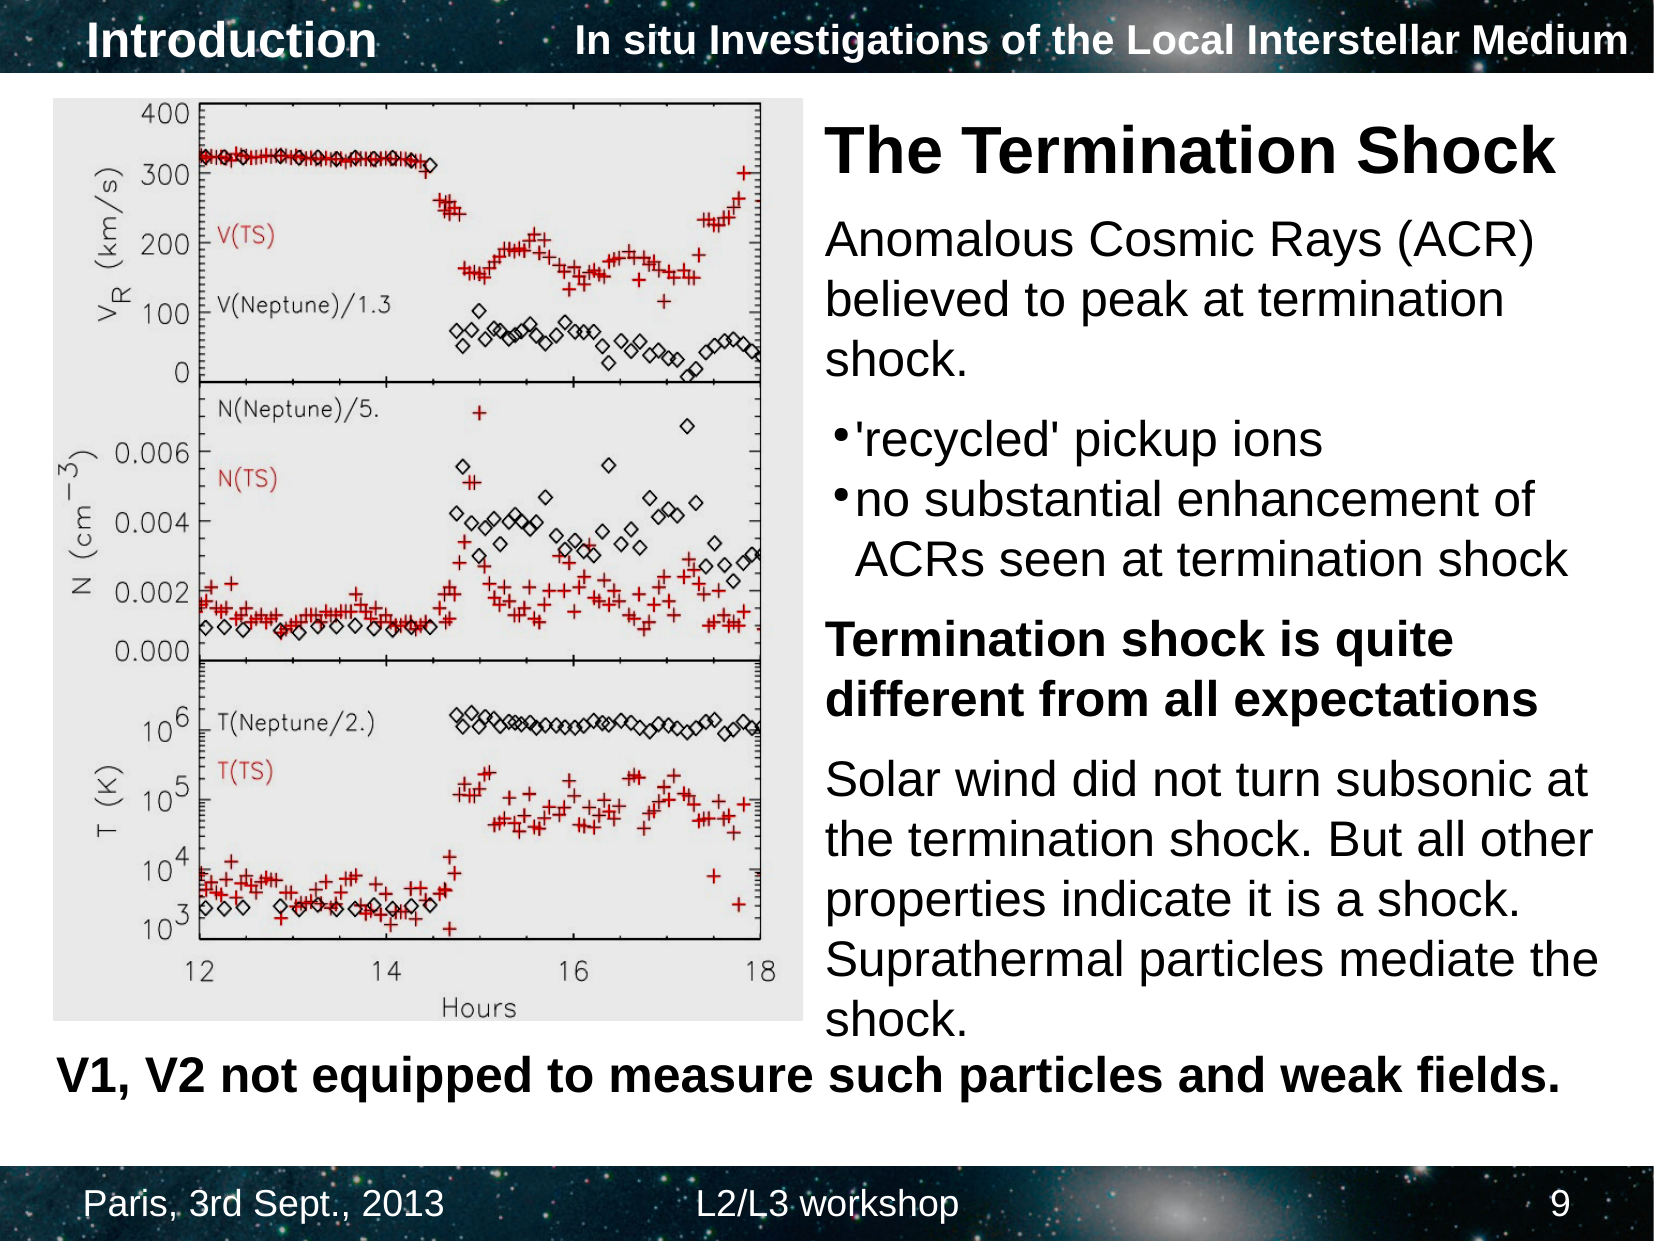

Introduction
The Termination Shock
Anomalous Cosmic Rays (ACR) believed to peak at termination shock.
'recycled' pickup ions
no substantial enhancement of ACRs seen at termination shock
Termination shock is quite different from all expectations
Solar wind did not turn subsonic at the termination shock. But all other properties indicate it is a shock.
Suprathermal particles mediate the shock.
V1, V2 not equipped to measure such particles and weak fields.